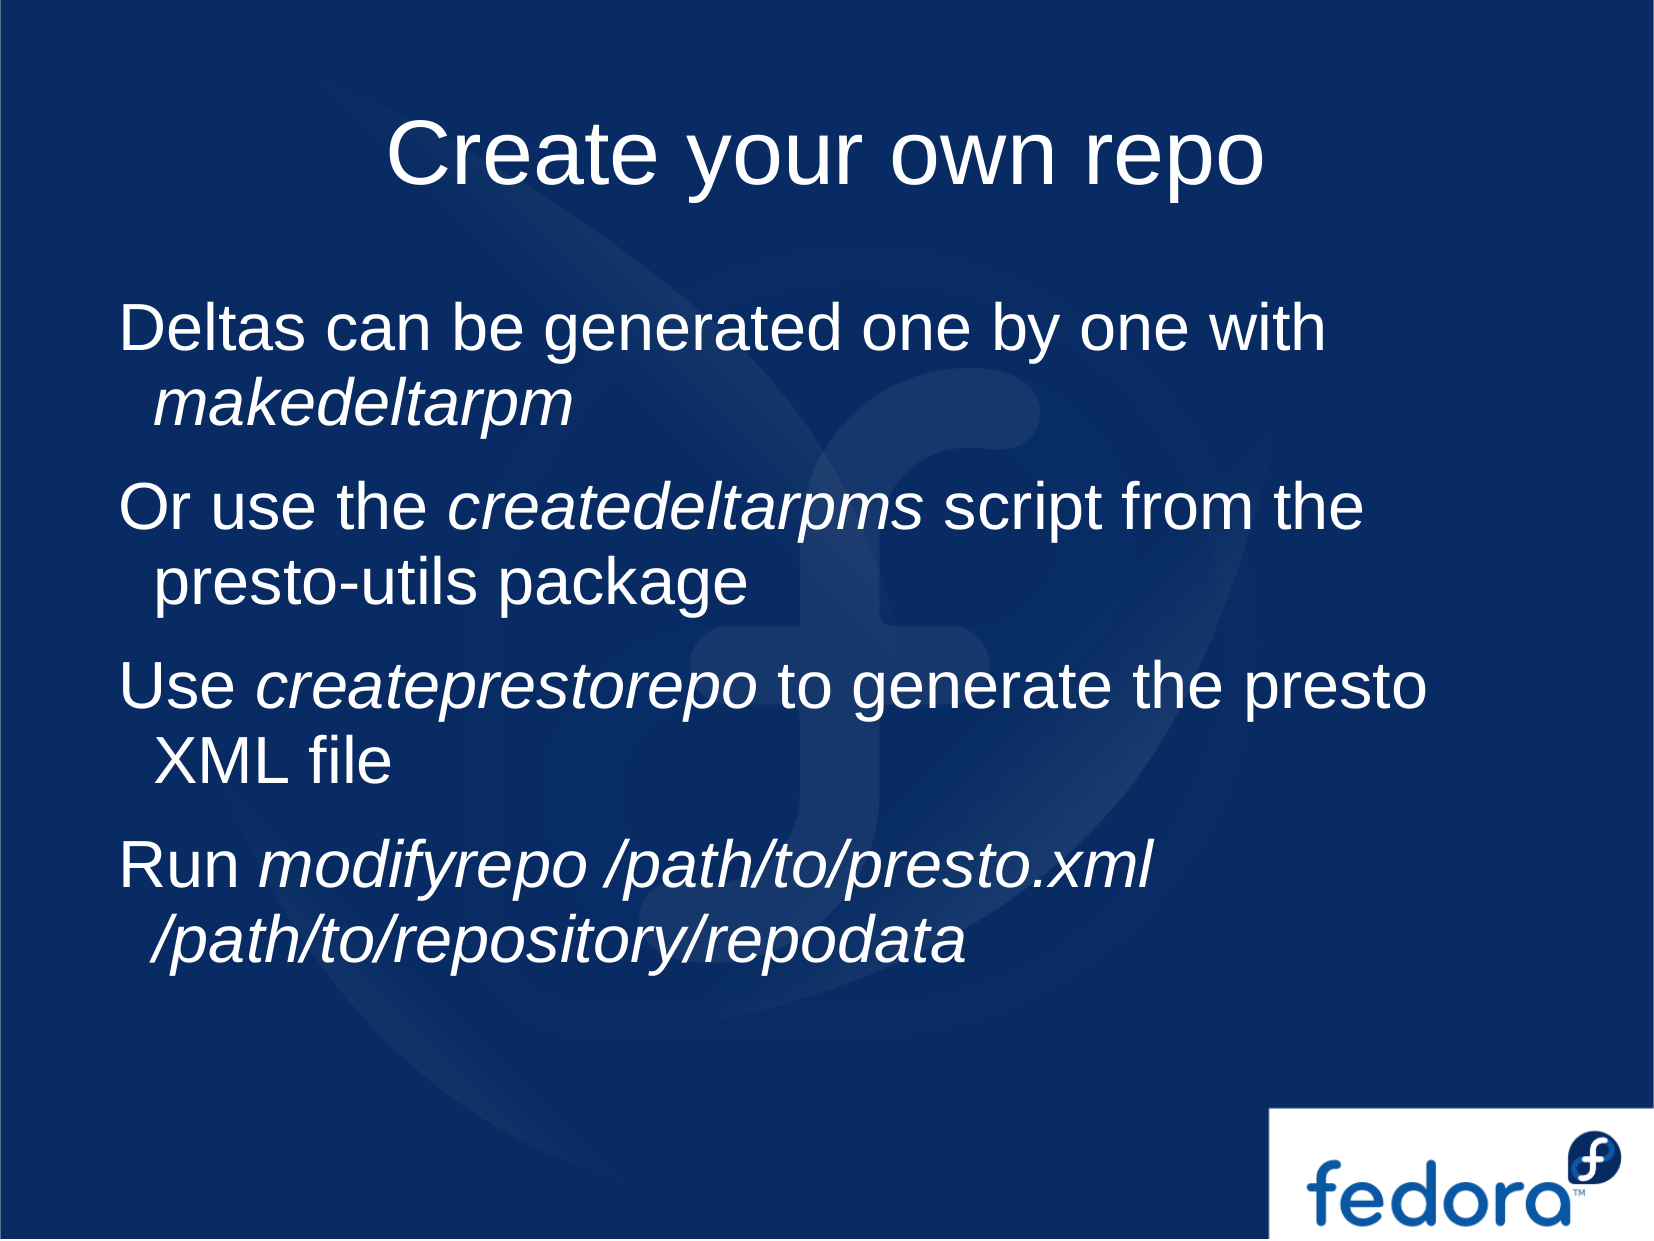

# Create your own repo
Deltas can be generated one by one with makedeltarpm
Or use the createdeltarpms script from the presto-utils package
Use createprestorepo to generate the presto XML file
Run modifyrepo /path/to/presto.xml /path/to/repository/repodata